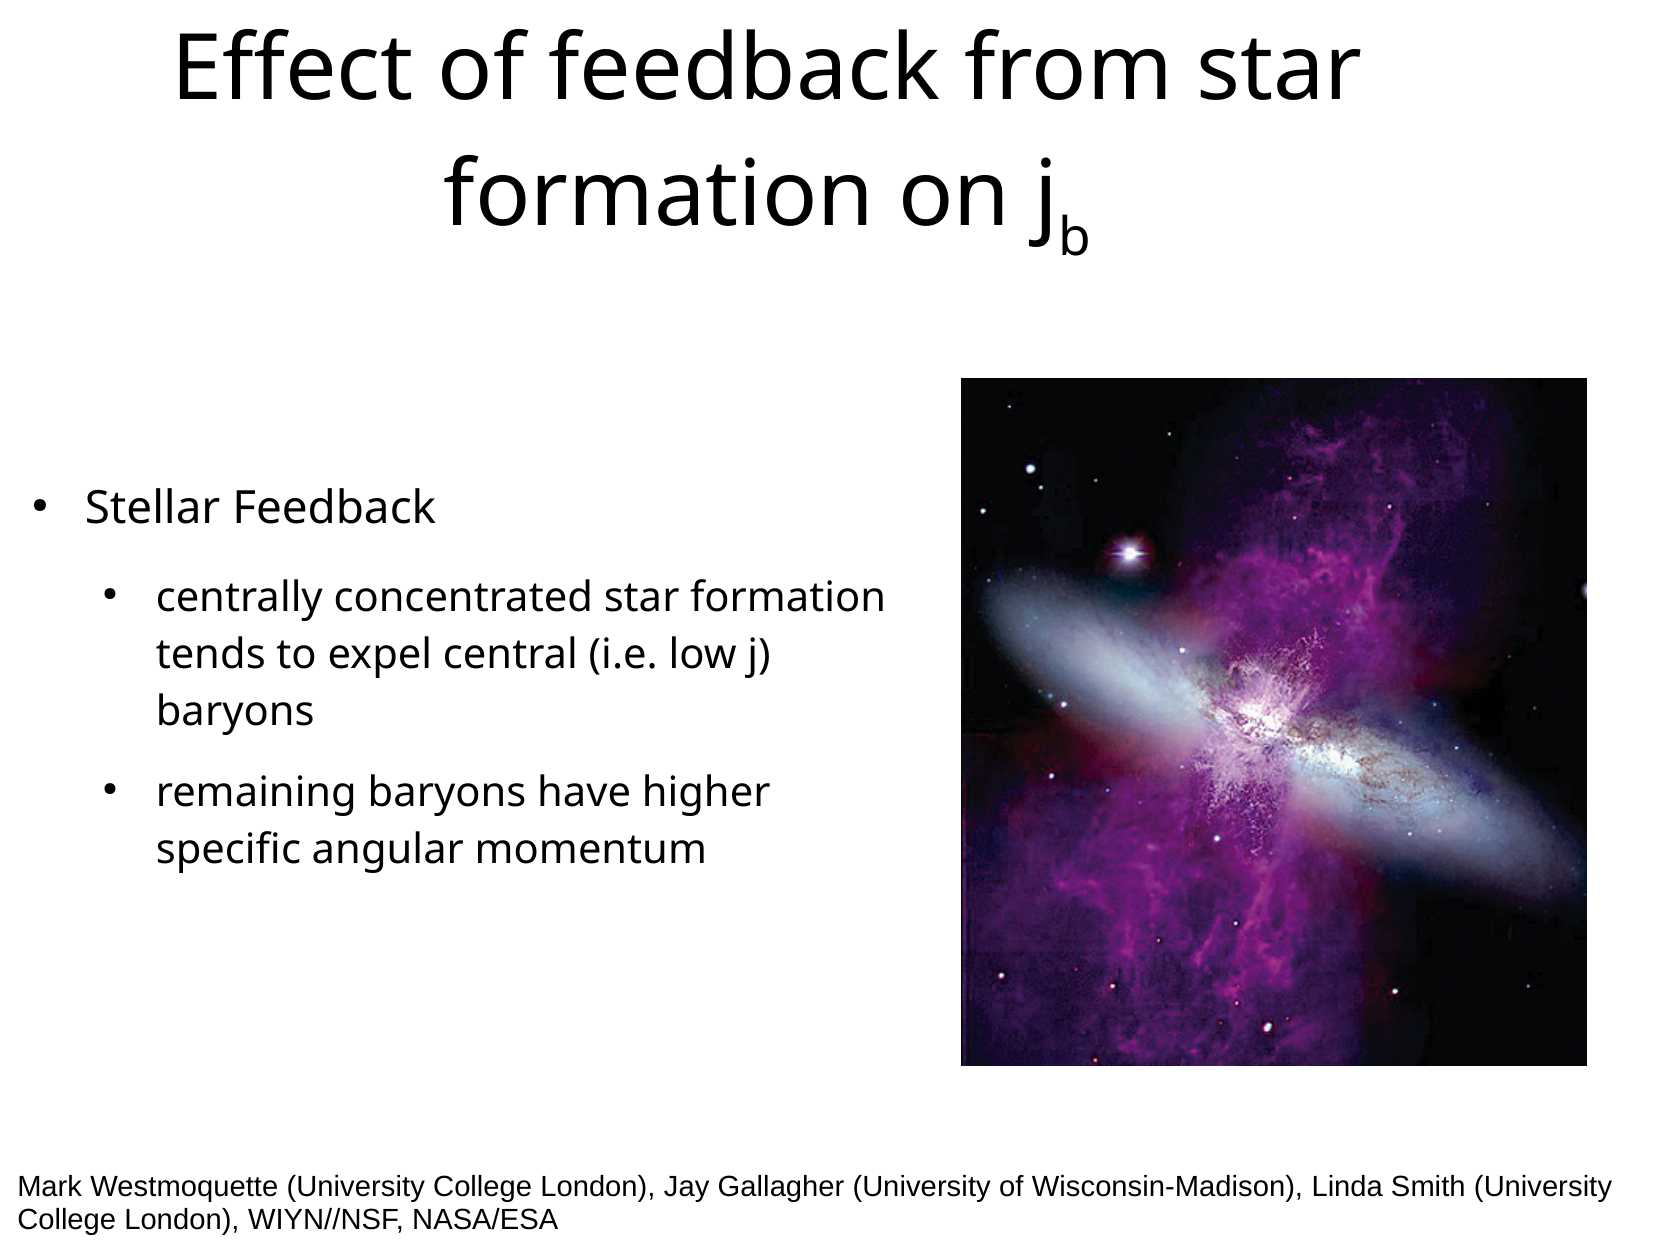

# Effect of feedback from star formation on jb
Stellar Feedback
centrally concentrated star formation tends to expel central (i.e. low j) baryons
remaining baryons have higher specific angular momentum
Mark Westmoquette (University College London), Jay Gallagher (University of Wisconsin-Madison), Linda Smith (University College London), WIYN//NSF, NASA/ESA